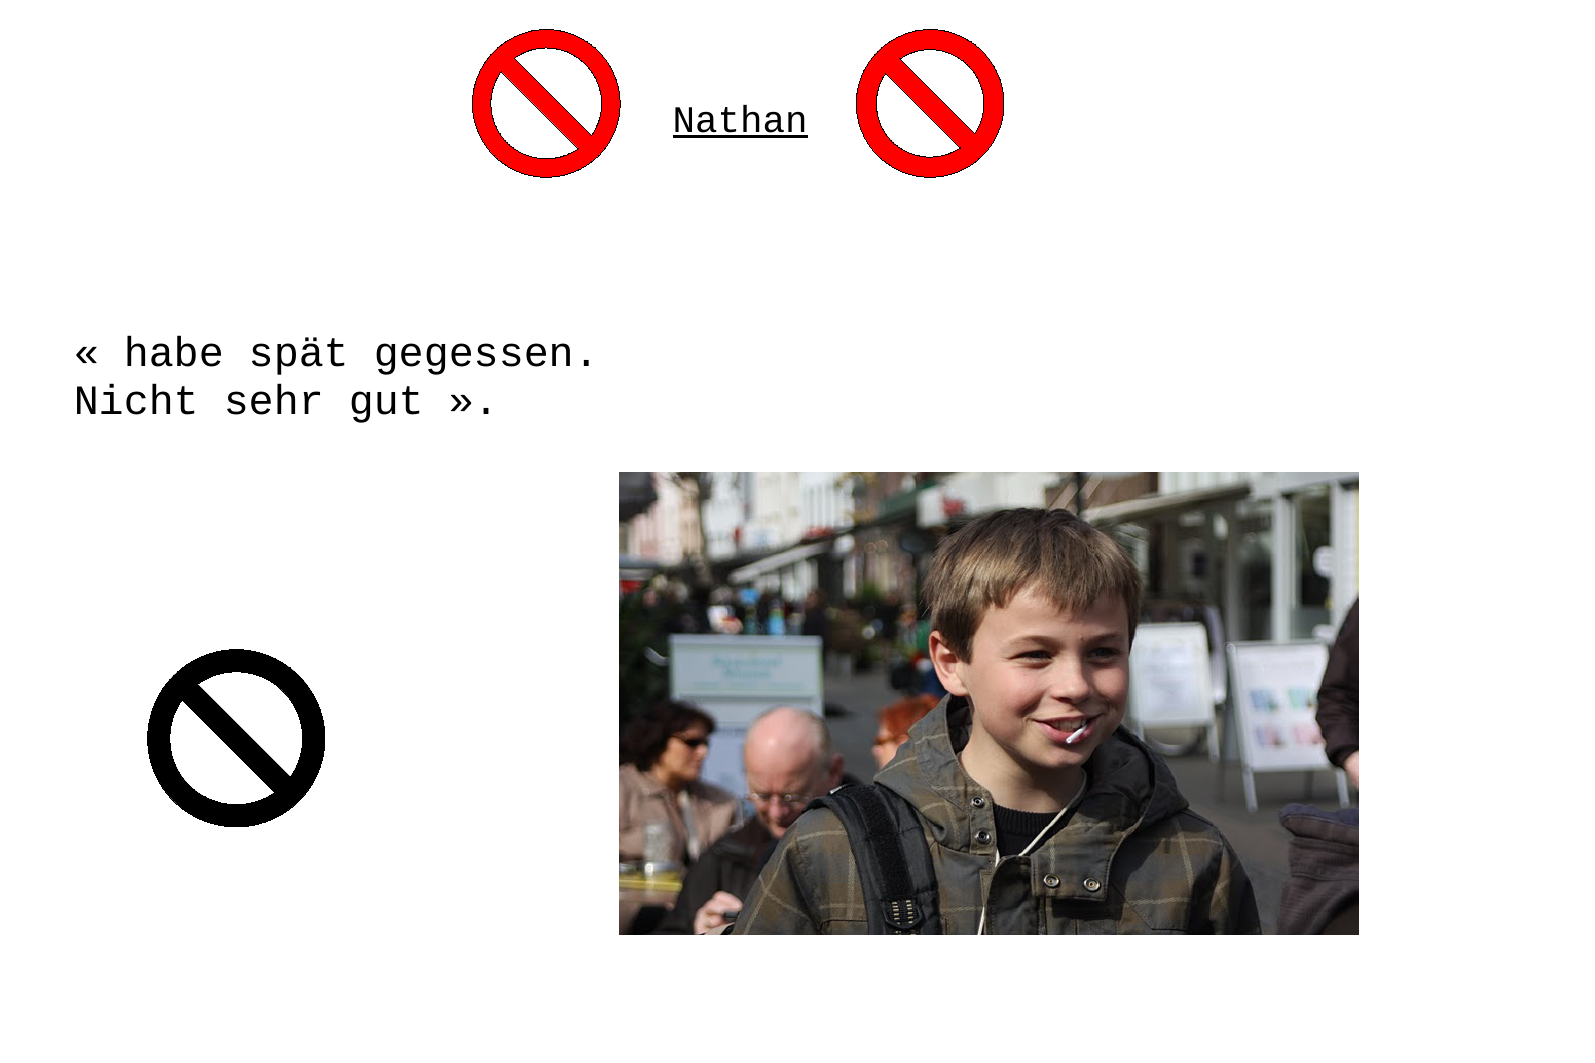

Nathan
« habe spät gegessen.
Nicht sehr gut ».